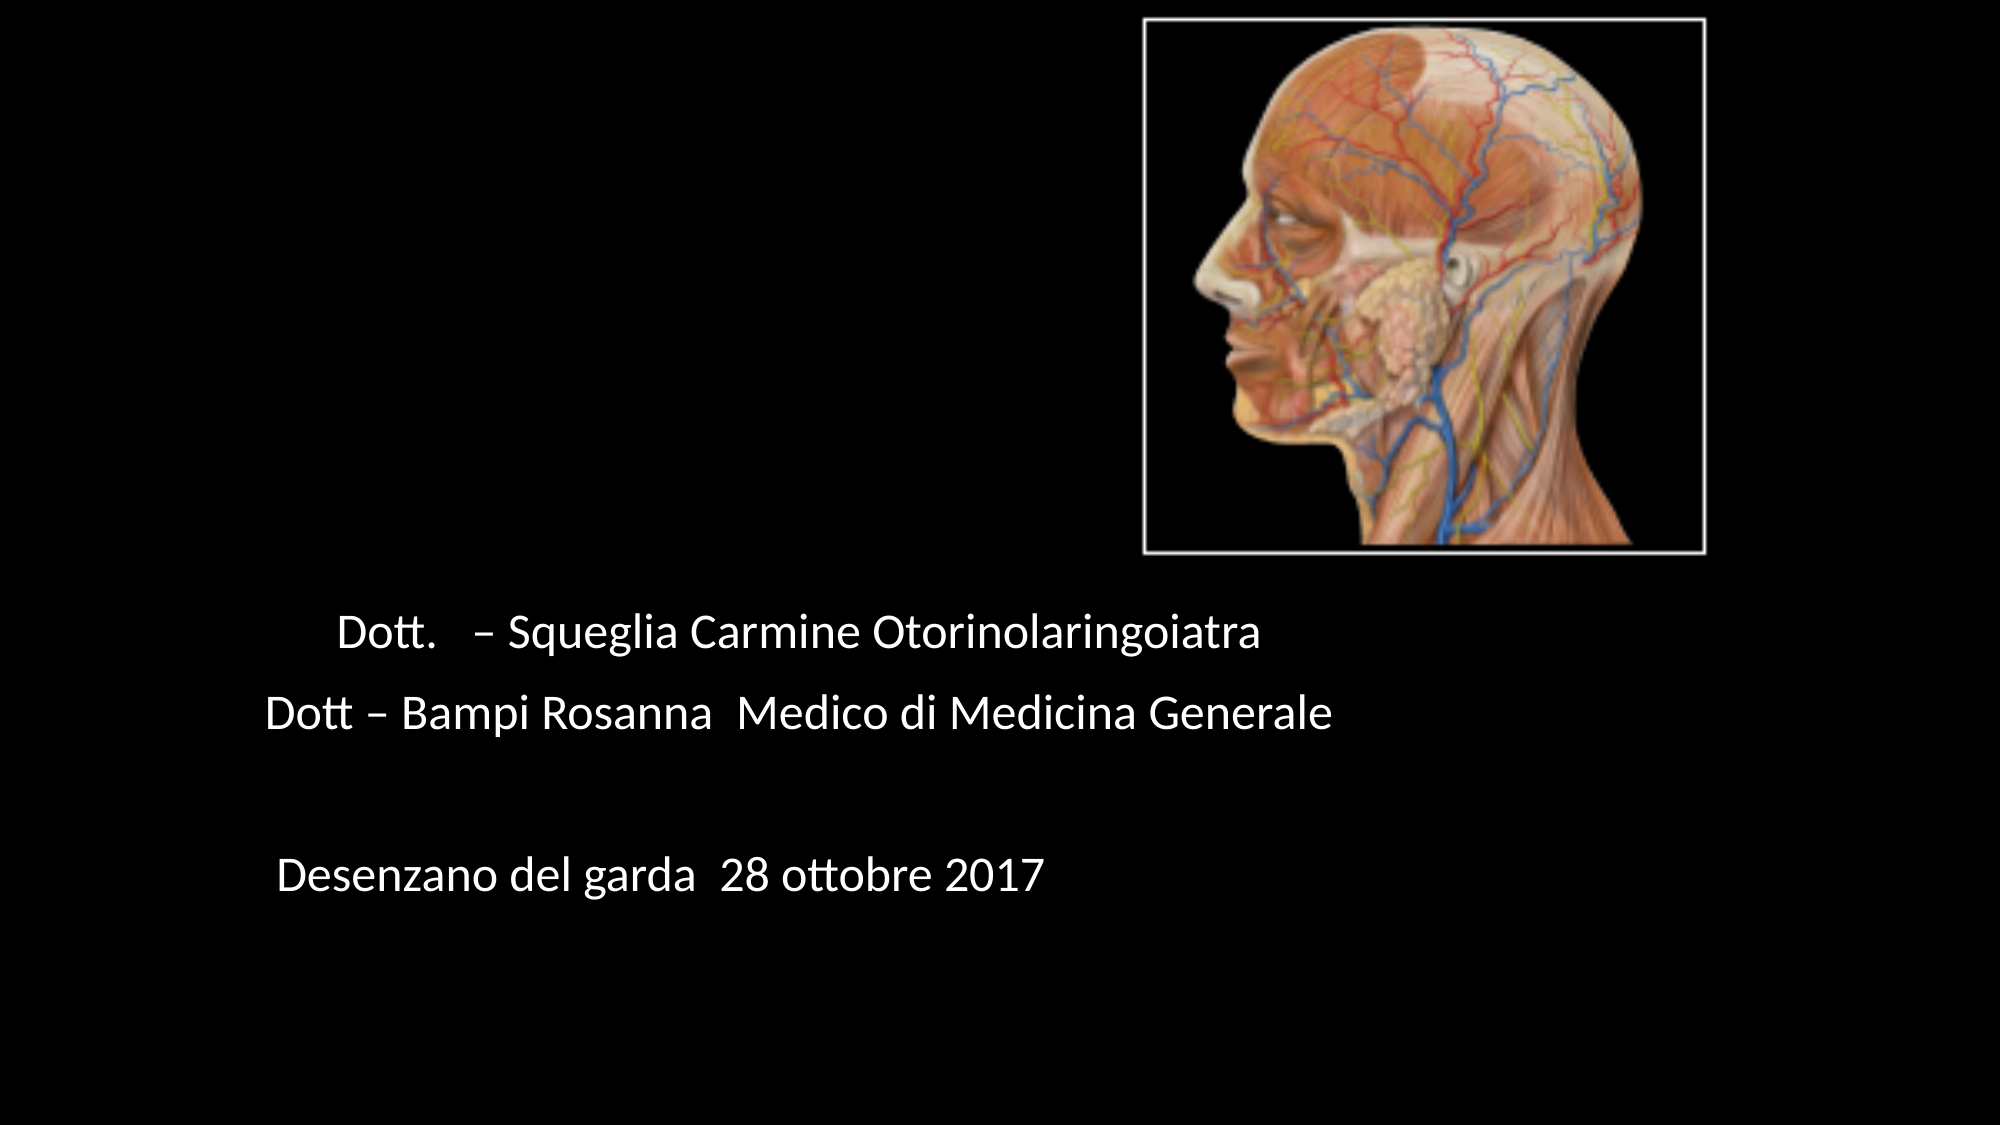

# Dott. – Squeglia Carmine Otorinolaringoiatra
Dott – Bampi Rosanna Medico di Medicina Generale
 Desenzano del garda 28 ottobre 2017